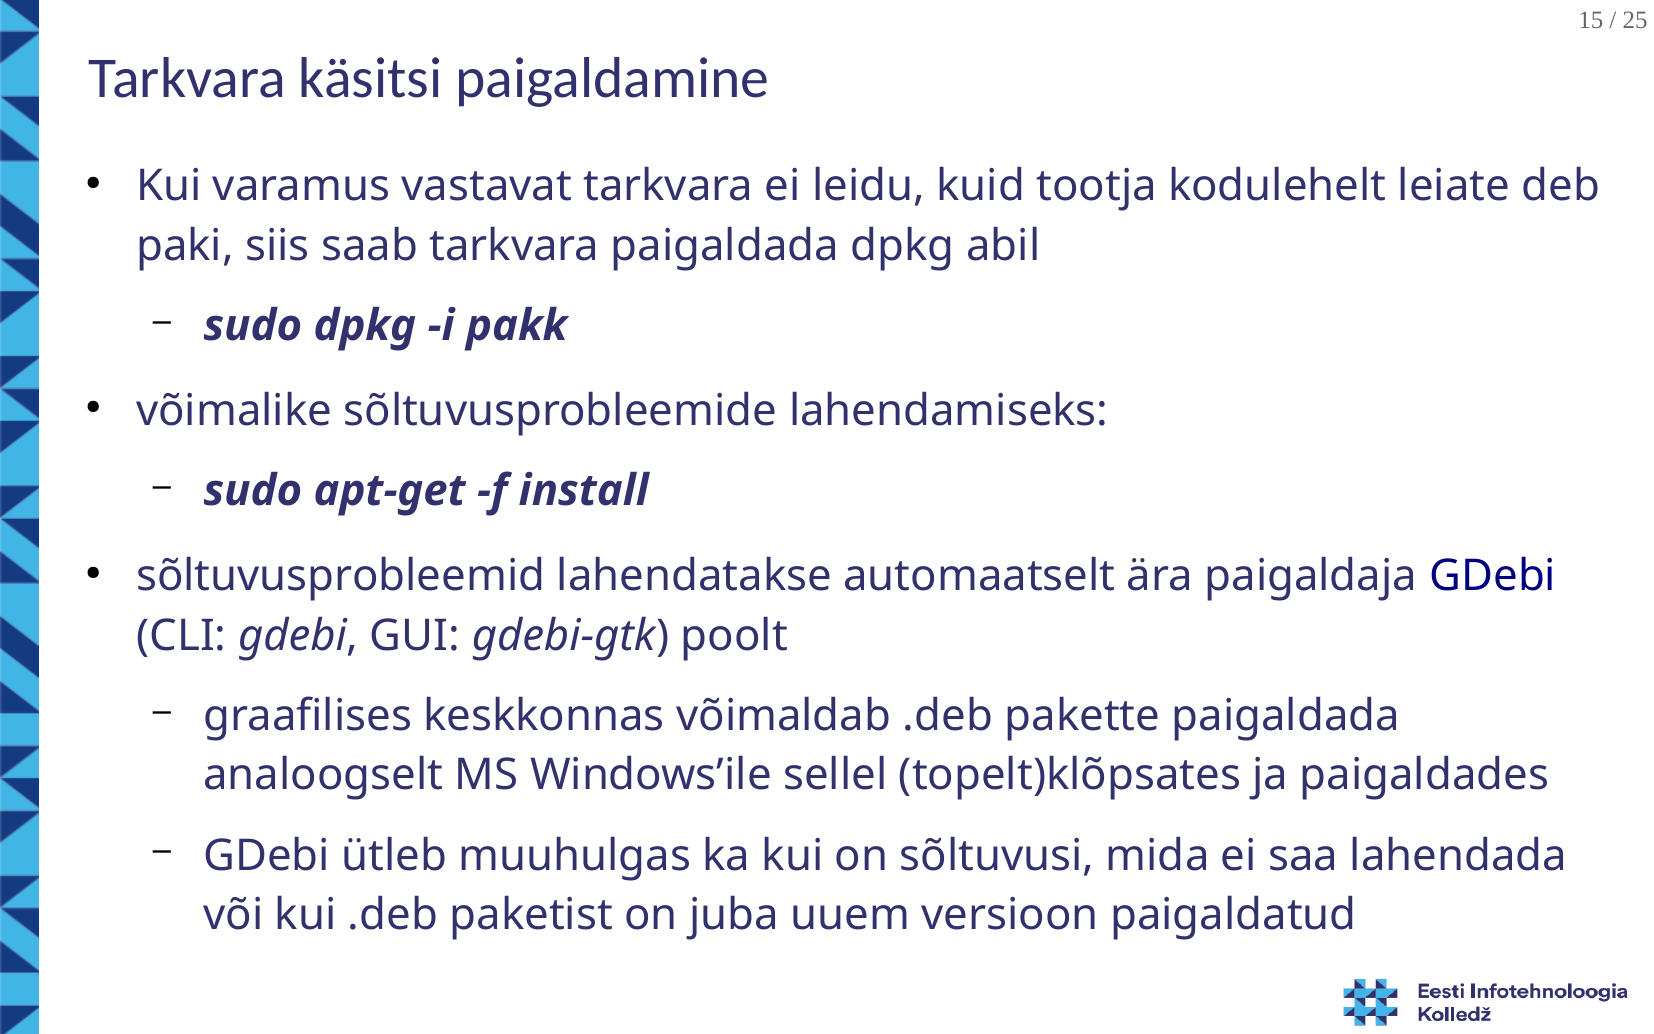

# Tarkvara käsitsi paigaldamine
Kui varamus vastavat tarkvara ei leidu, kuid tootja kodulehelt leiate deb paki, siis saab tarkvara paigaldada dpkg abil
sudo dpkg -i pakk
võimalike sõltuvusprobleemide lahendamiseks:
sudo apt-get -f install
sõltuvusprobleemid lahendatakse automaatselt ära paigaldaja GDebi (CLI: gdebi, GUI: gdebi-gtk) poolt
graafilises keskkonnas võimaldab .deb pakette paigaldada analoogselt MS Windows’ile sellel (topelt)klõpsates ja paigaldades
GDebi ütleb muuhulgas ka kui on sõltuvusi, mida ei saa lahendada või kui .deb paketist on juba uuem versioon paigaldatud